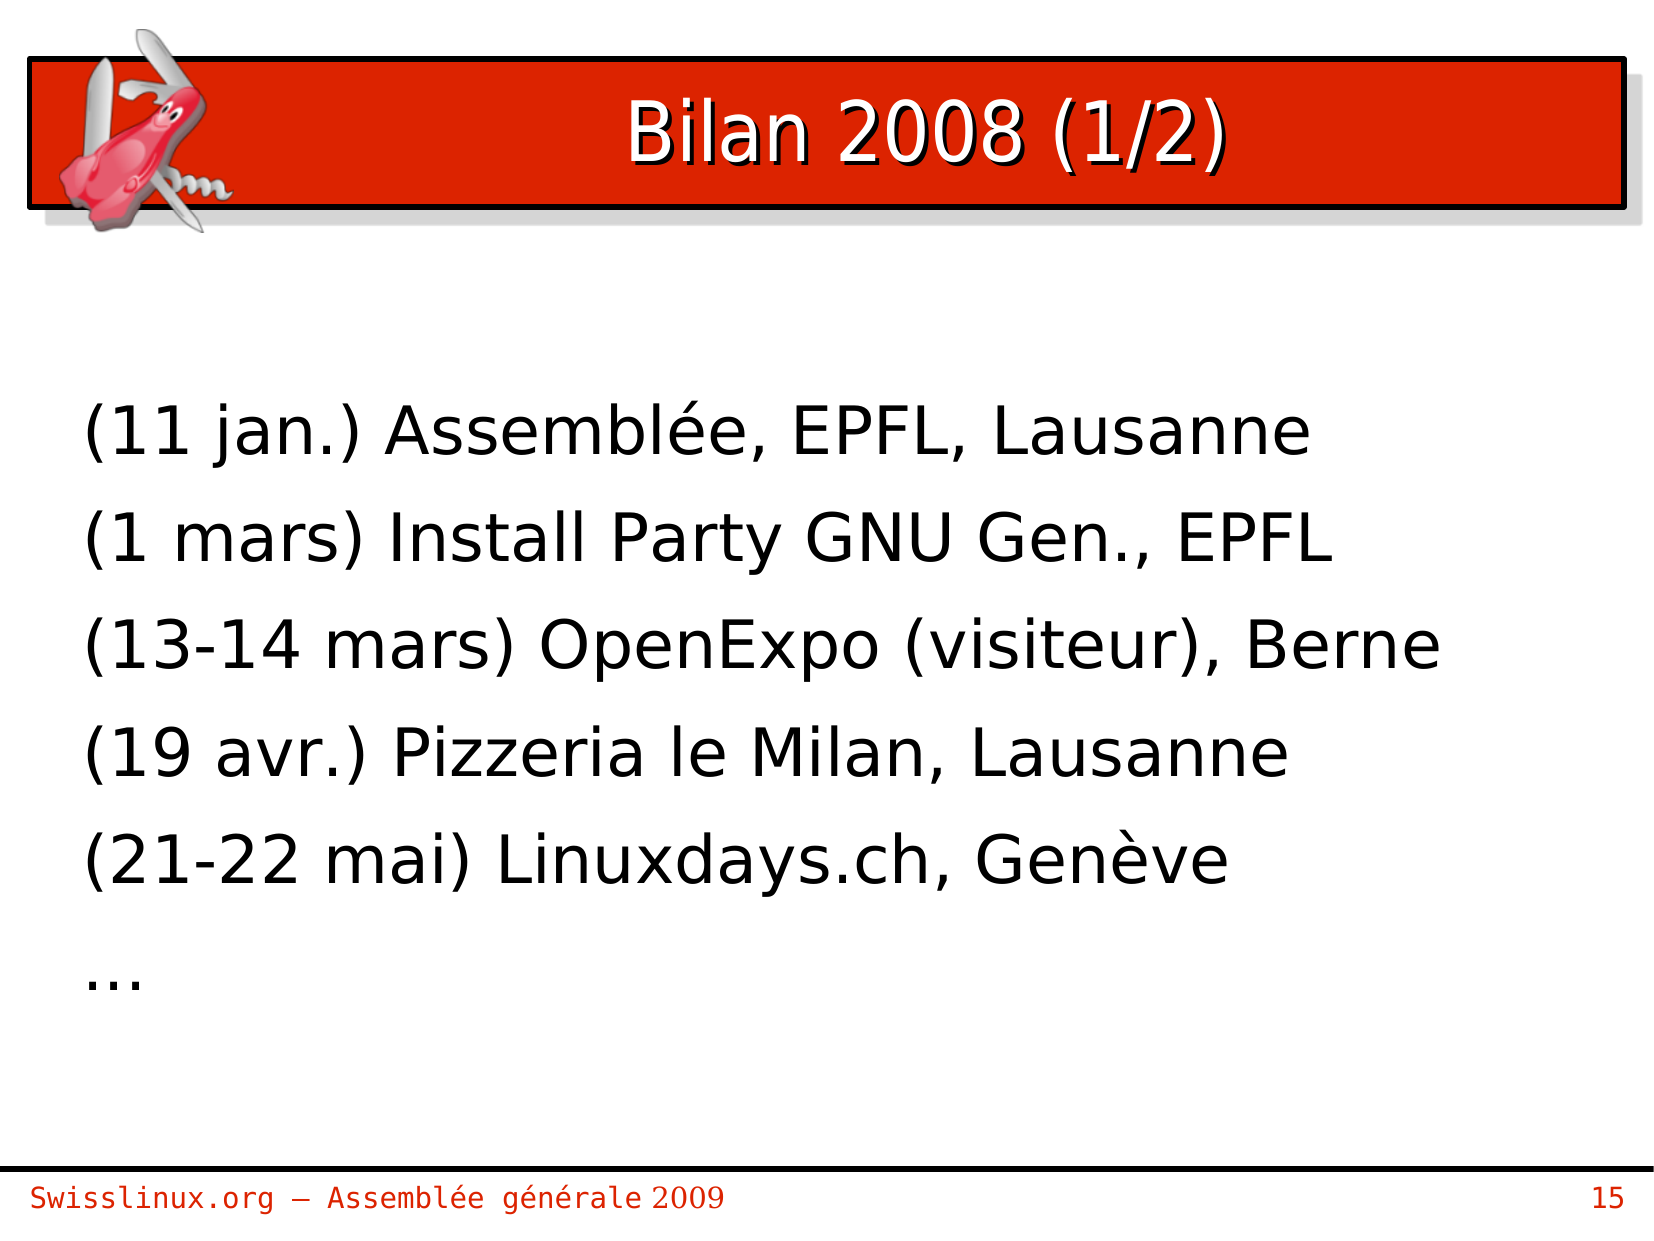

# Bilan 2008 (1/2)
(11 jan.) Assemblée, EPFL, Lausanne
(1 mars) Install Party GNU Gen., EPFL
(13-14 mars) OpenExpo (visiteur), Berne
(19 avr.) Pizzeria le Milan, Lausanne
(21-22 mai) Linuxdays.ch, Genève
...
26 Janvier 2007
15